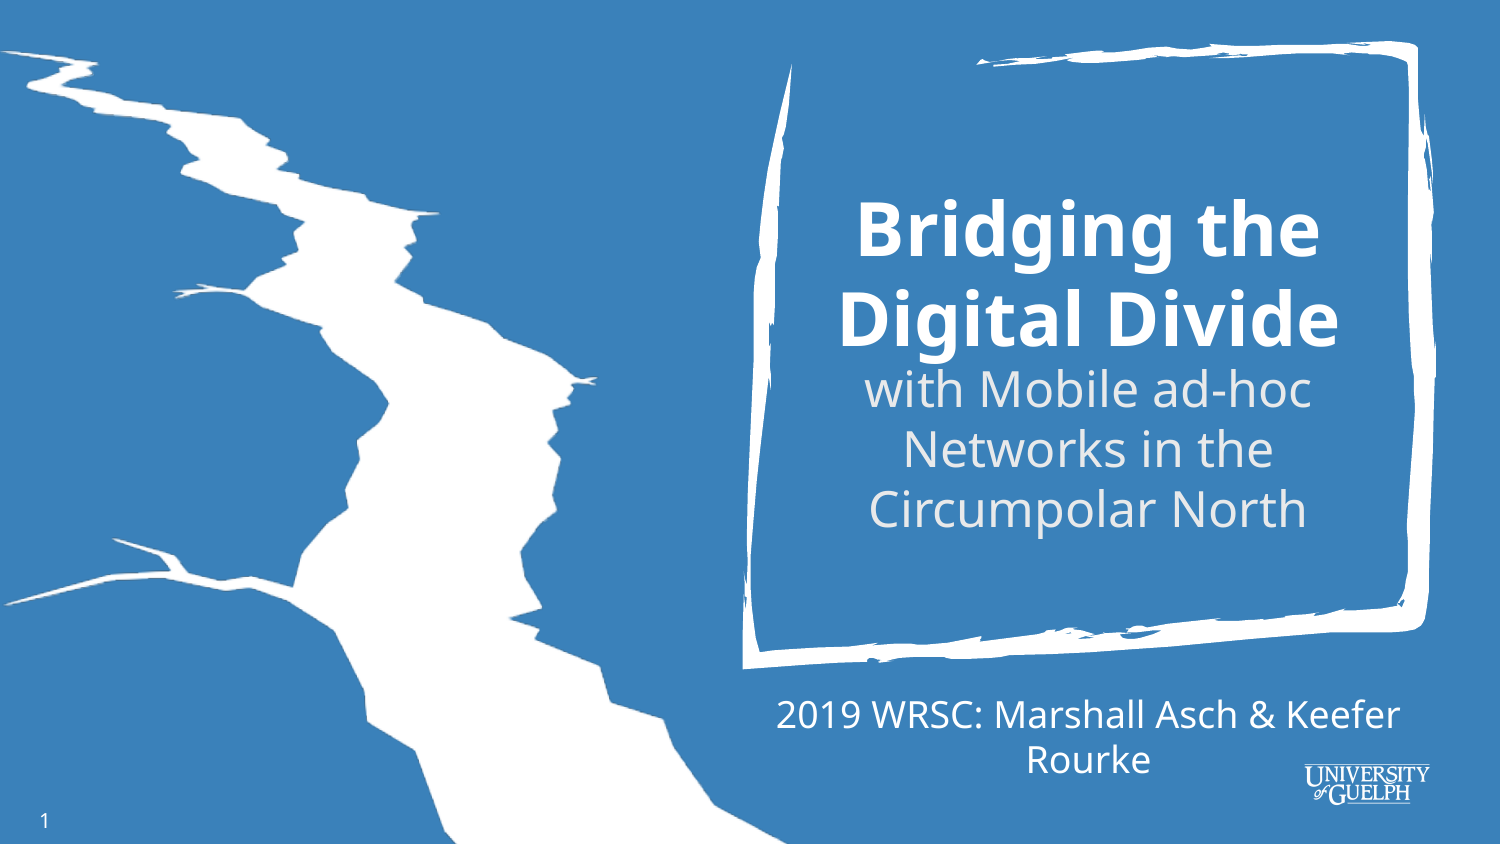

Bridging the Digital Divide
with Mobile ad-hoc Networks in the Circumpolar North
2019 WRSC: Marshall Asch & Keefer Rourke